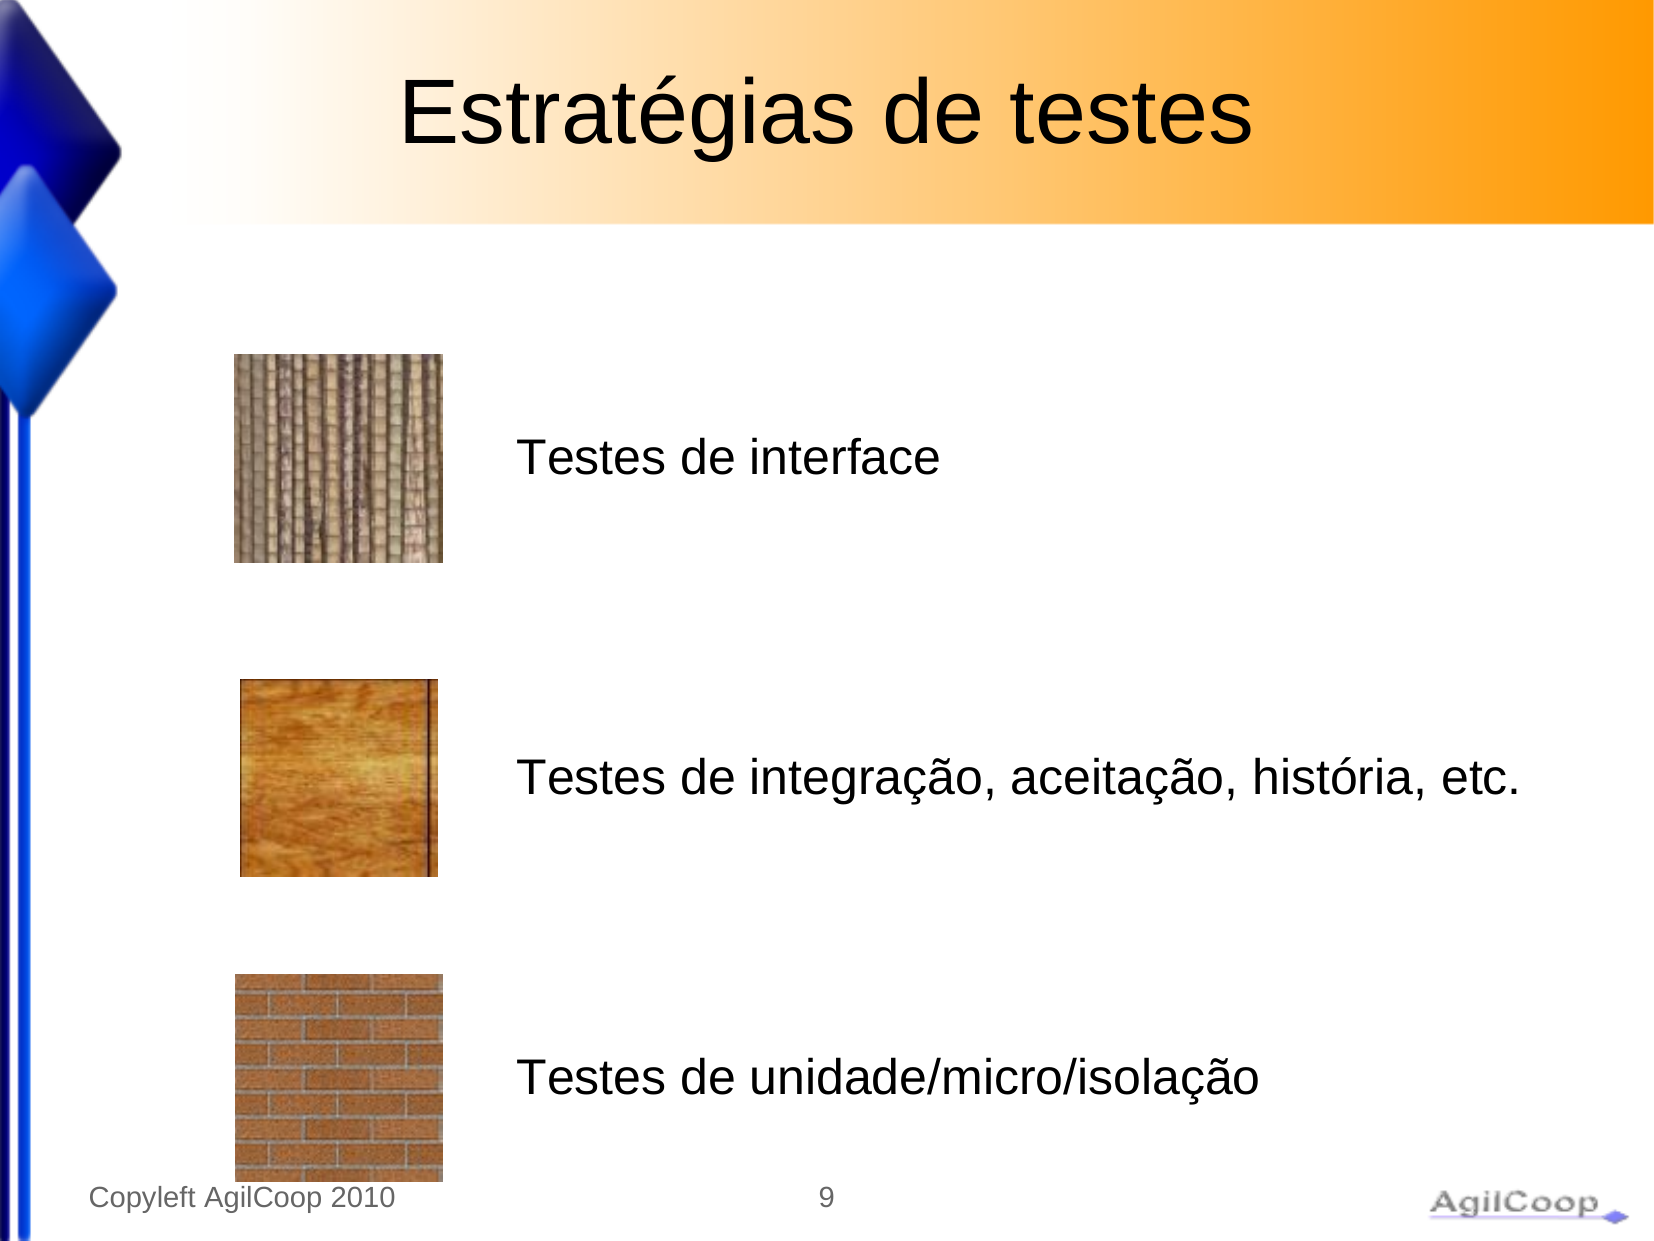

# Estratégias de testes
Testes de interface
Testes de integração, aceitação, história, etc.
Testes de unidade/micro/isolação
9
Copyleft AgilCoop 2010